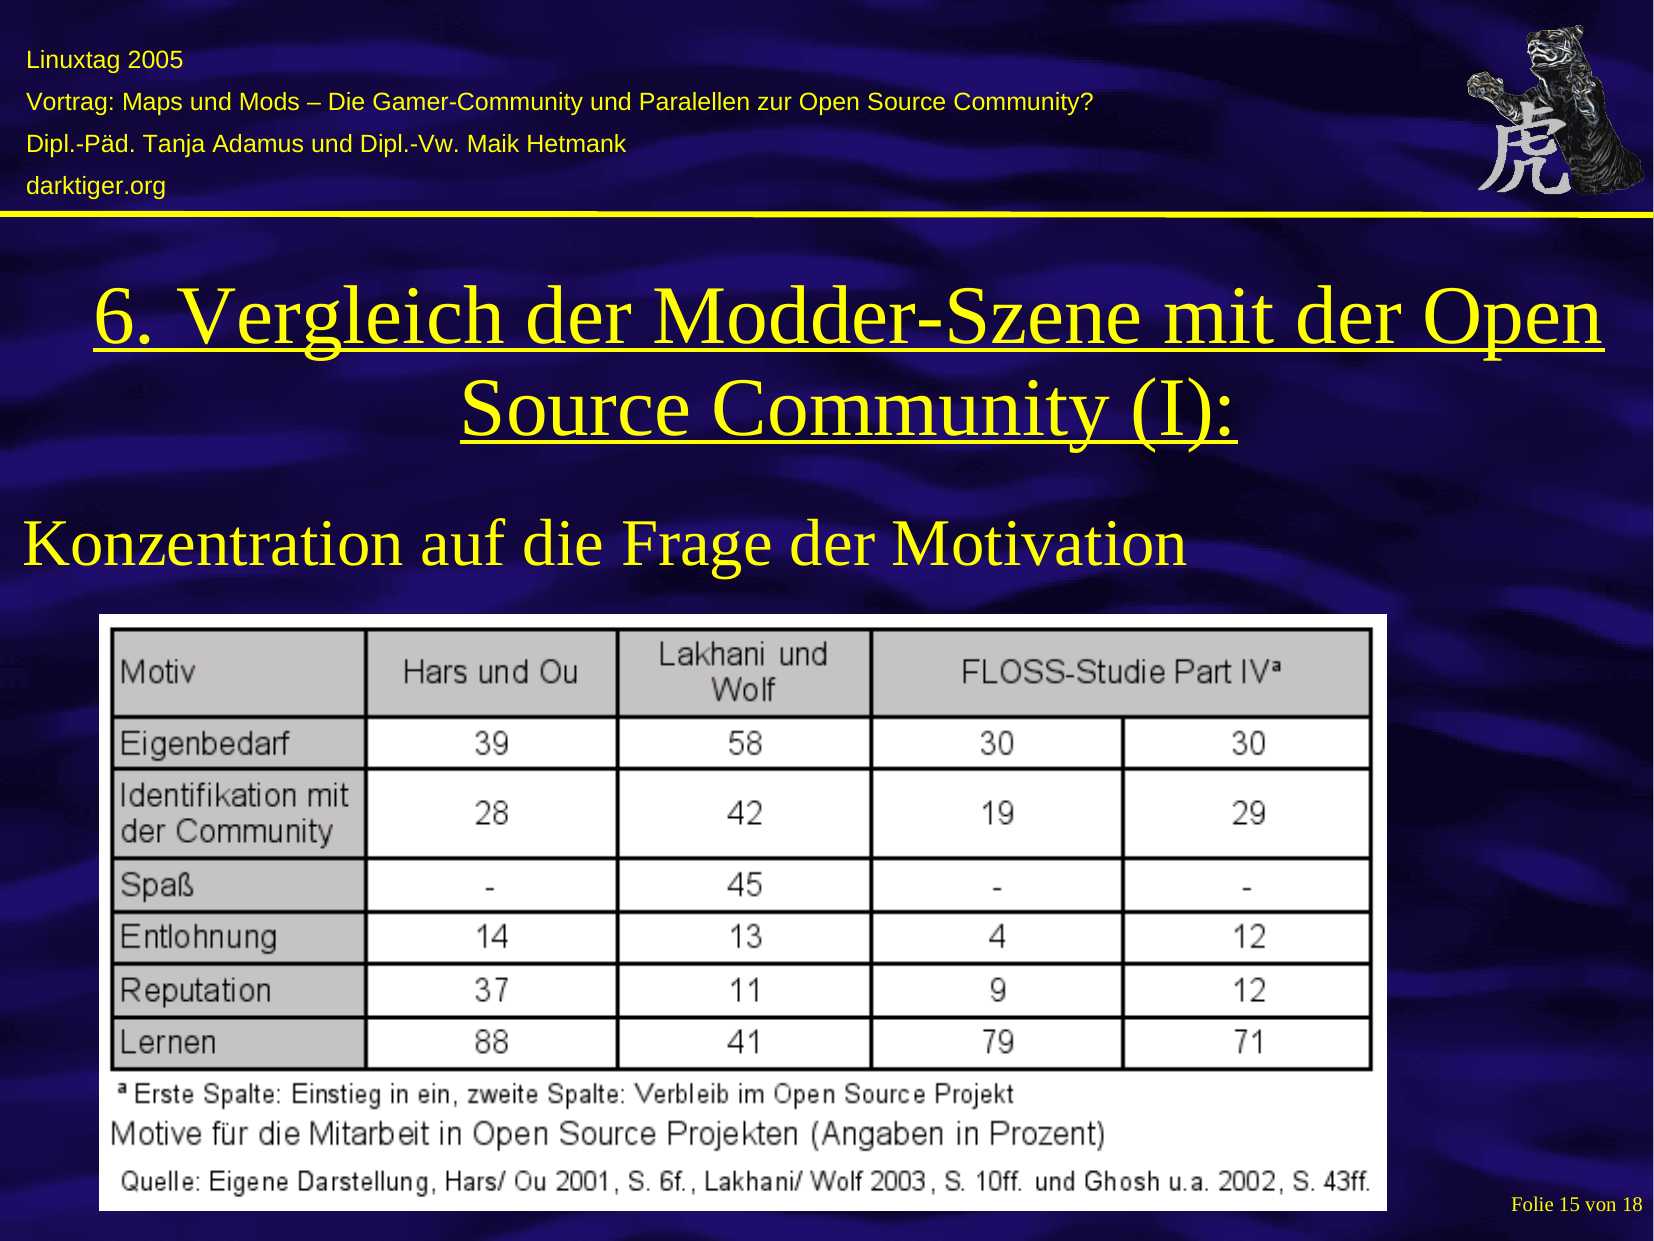

Linuxtag 2005
Vortrag: Maps und Mods – Die Gamer-Community und Paralellen zur Open Source Community?
Dipl.-Päd. Tanja Adamus und Dipl.-Vw. Maik Hetmank
darktiger.org
6. Vergleich der Modder-Szene mit der Open
Source Community (I):
Konzentration auf die Frage der Motivation
Folie 15 von 18